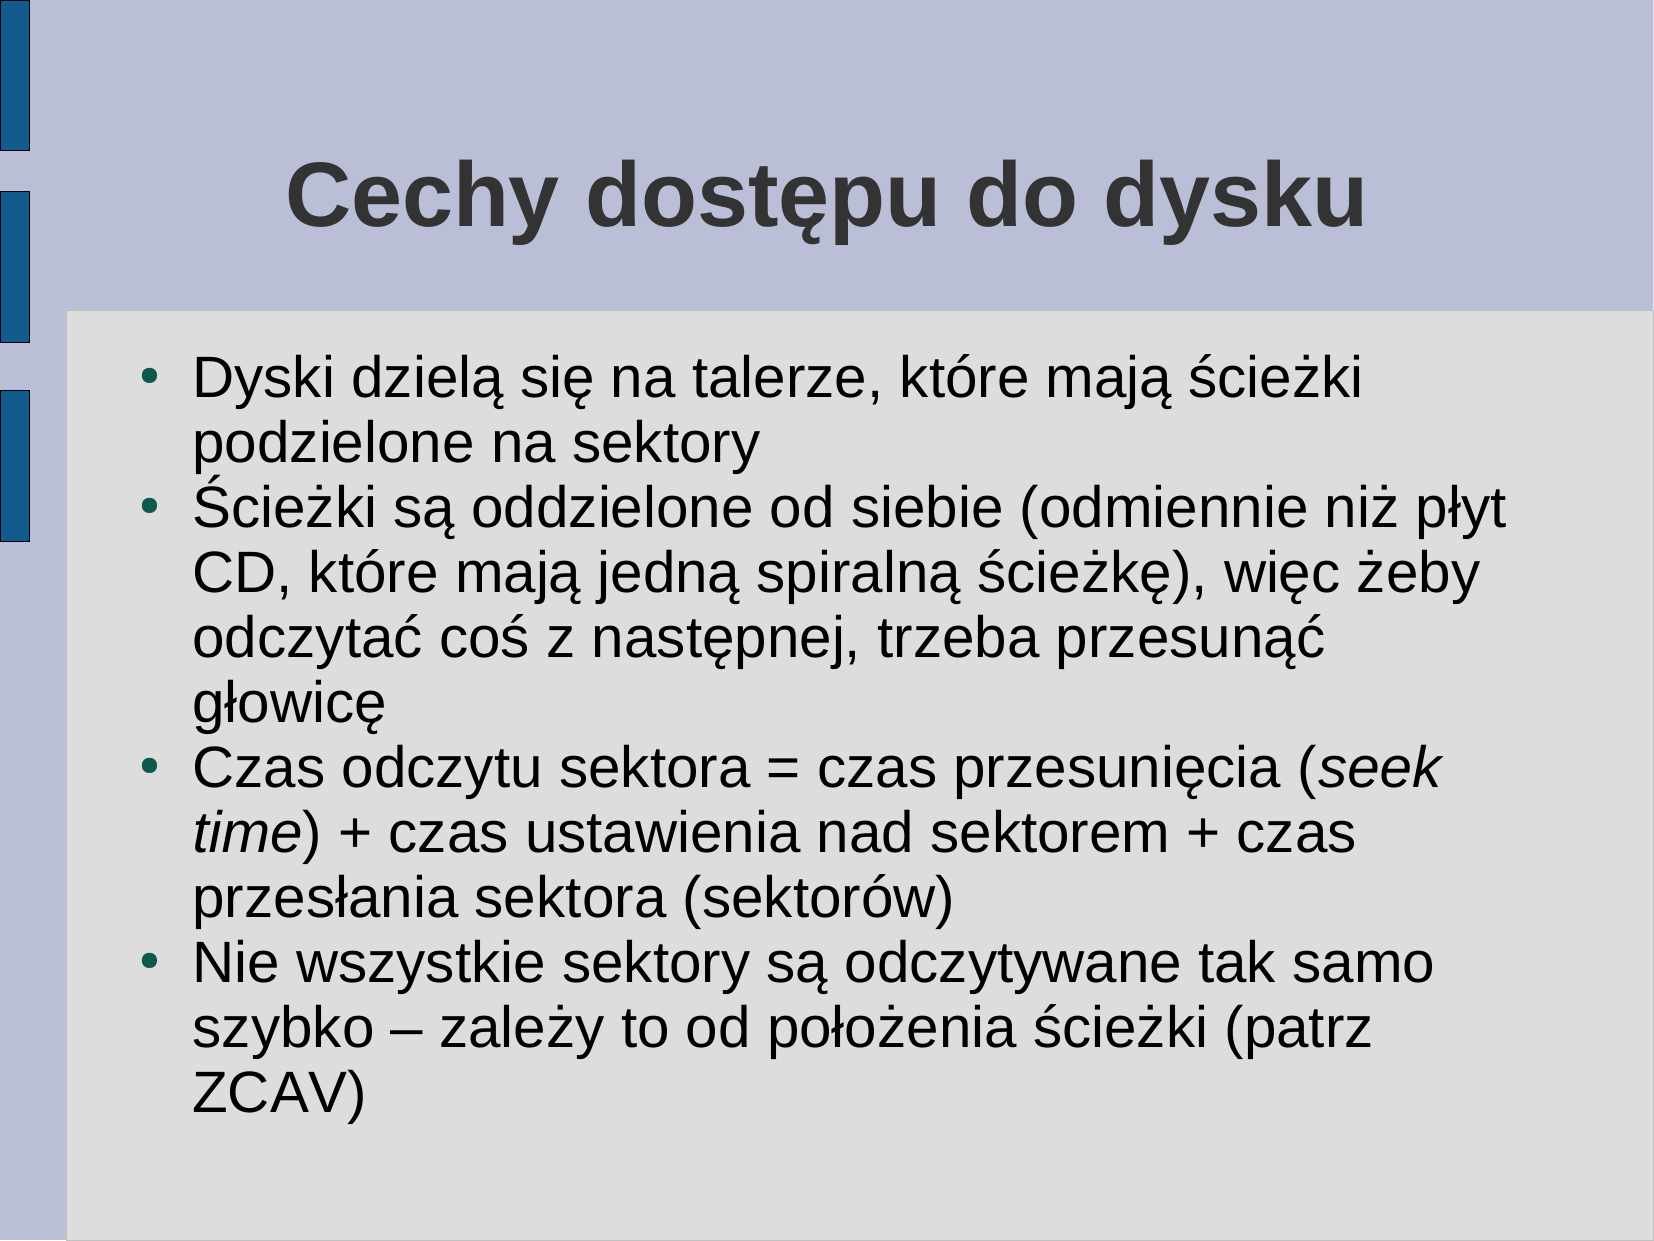

# Cechy dostępu do dysku
Dyski dzielą się na talerze, które mają ścieżki podzielone na sektory
Ścieżki są oddzielone od siebie (odmiennie niż płyt CD, które mają jedną spiralną ścieżkę), więc żeby odczytać coś z następnej, trzeba przesunąć głowicę
Czas odczytu sektora = czas przesunięcia (seek time) + czas ustawienia nad sektorem + czas przesłania sektora (sektorów)
Nie wszystkie sektory są odczytywane tak samo szybko – zależy to od położenia ścieżki (patrz ZCAV)